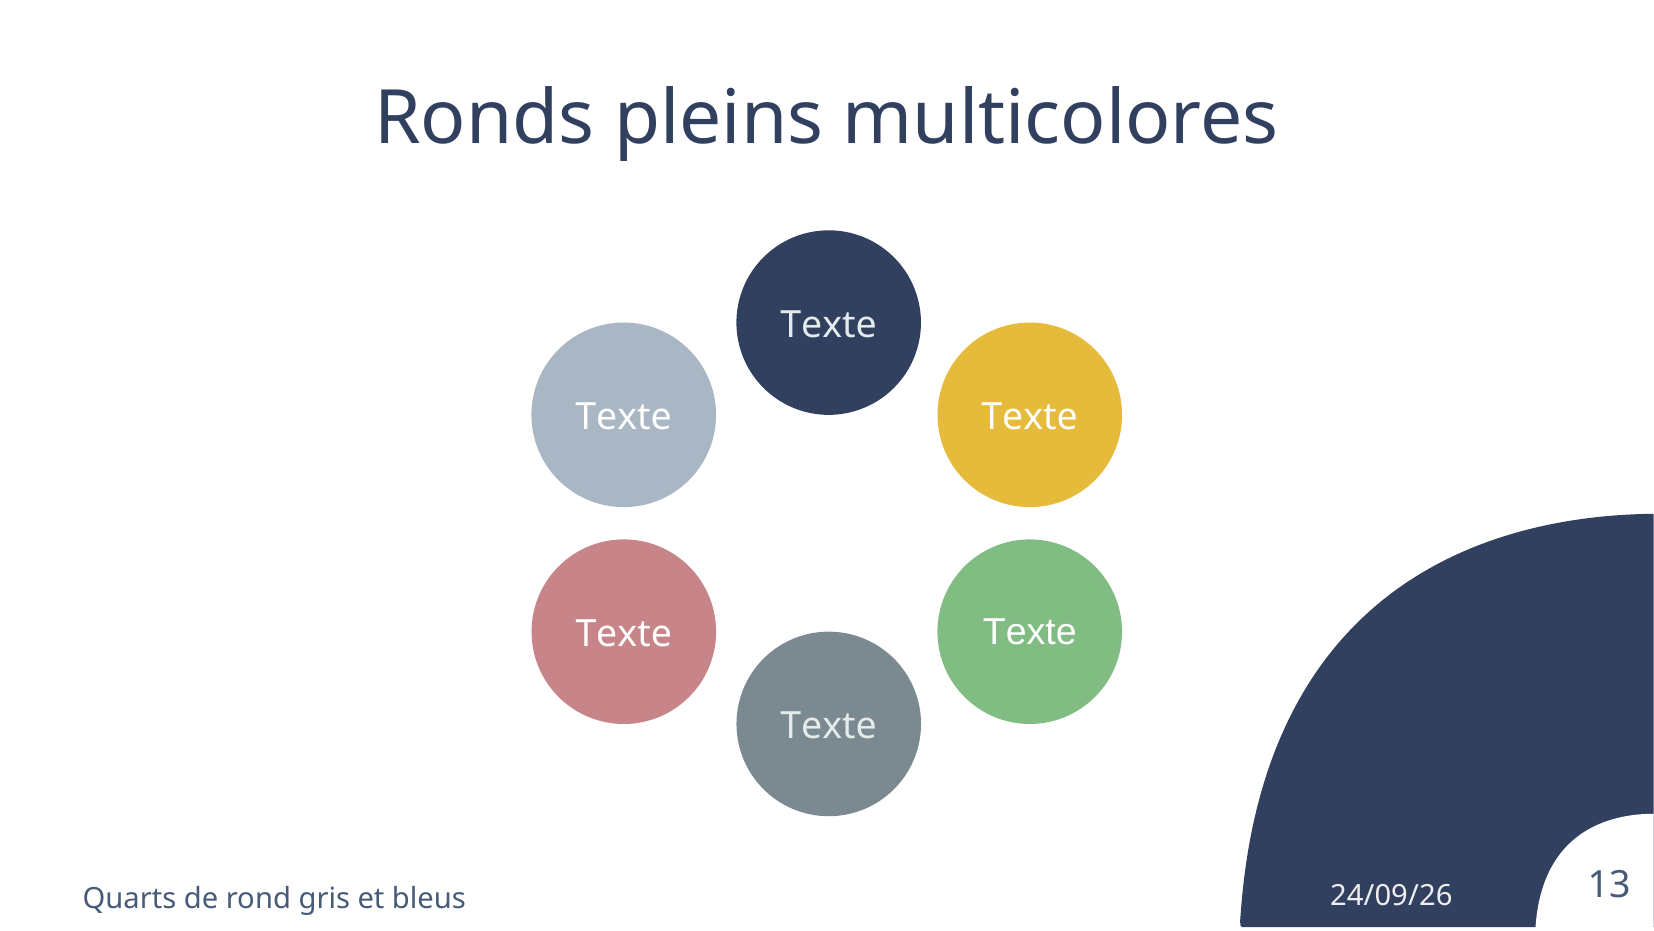

# Ronds pleins multicolores
Texte
Texte
Texte
Texte
Texte
Texte
13
Quarts de rond gris et bleus